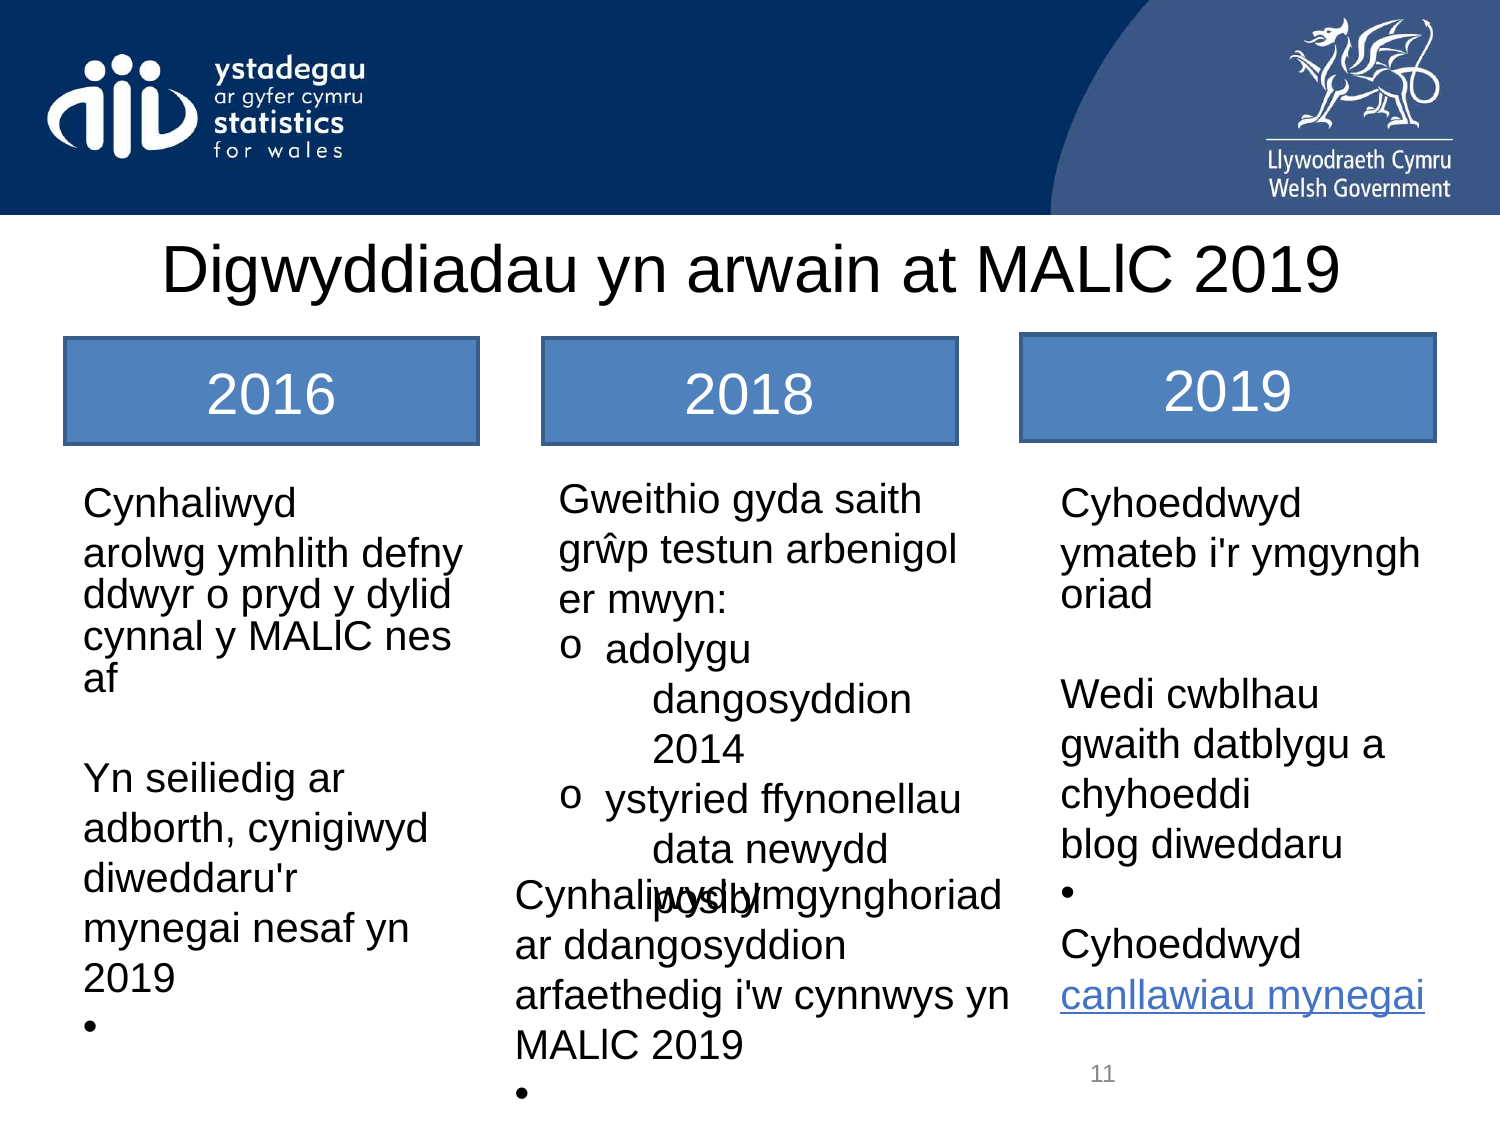

# Digwyddiadau yn arwain at MALlC 2019
2019
2016
2018
Gweithio gyda saith grŵp testun arbenigol er mwyn:
adolygu dangosyddion 2014
ystyried ffynonellau data newydd posibl
Cynhaliwyd arolwg ymhlith defnyddwyr o pryd y dylid cynnal y MALlC nesaf
Yn seiliedig ar adborth, cynigiwyd diweddaru'r mynegai nesaf yn 2019
Cyhoeddwyd ymateb i'r ymgynghoriad
Wedi cwblhau gwaith datblygu a chyhoeddi blog diweddaru
Cyhoeddwyd canllawiau mynegai
Cynhaliwyd ymgynghoriad ar ddangosyddion arfaethedig i'w cynnwys yn MALlC 2019